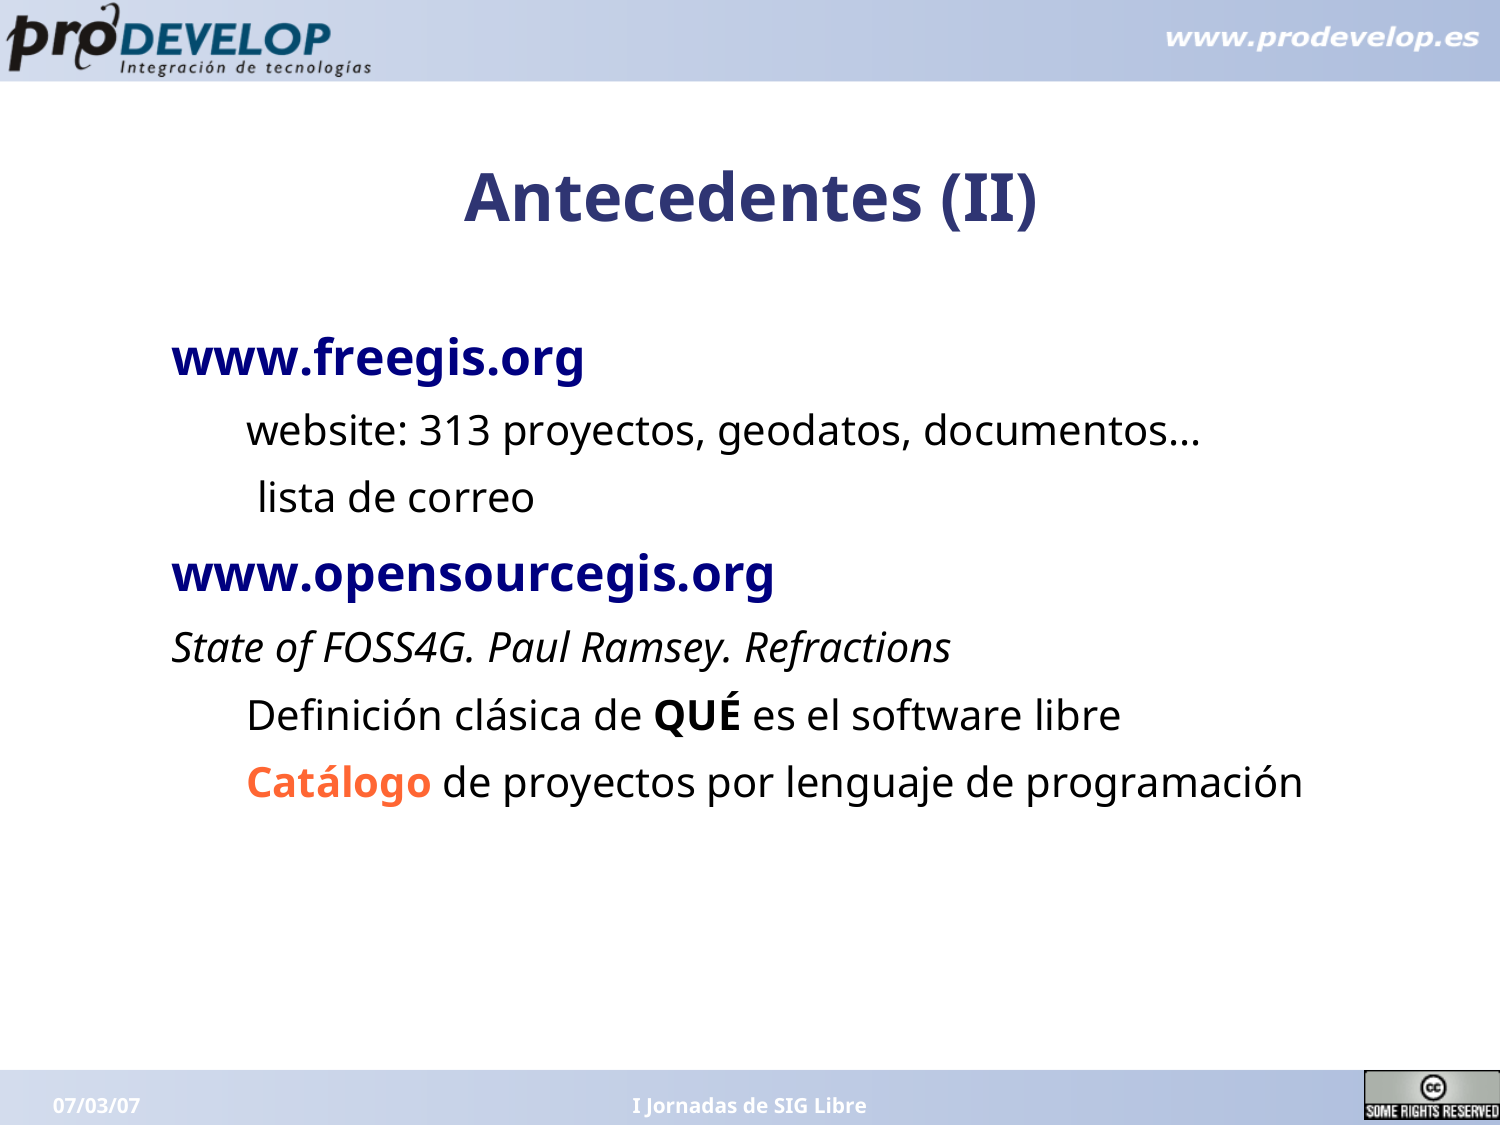

# Antecedentes (II)
www.freegis.org
website: 313 proyectos, geodatos, documentos...
 lista de correo
www.opensourcegis.org
State of FOSS4G. Paul Ramsey. Refractions
Definición clásica de QUÉ es el software libre
Catálogo de proyectos por lenguaje de programación
25/10/2006
4
Plan Difusión Interna gvSIG v. 2.0